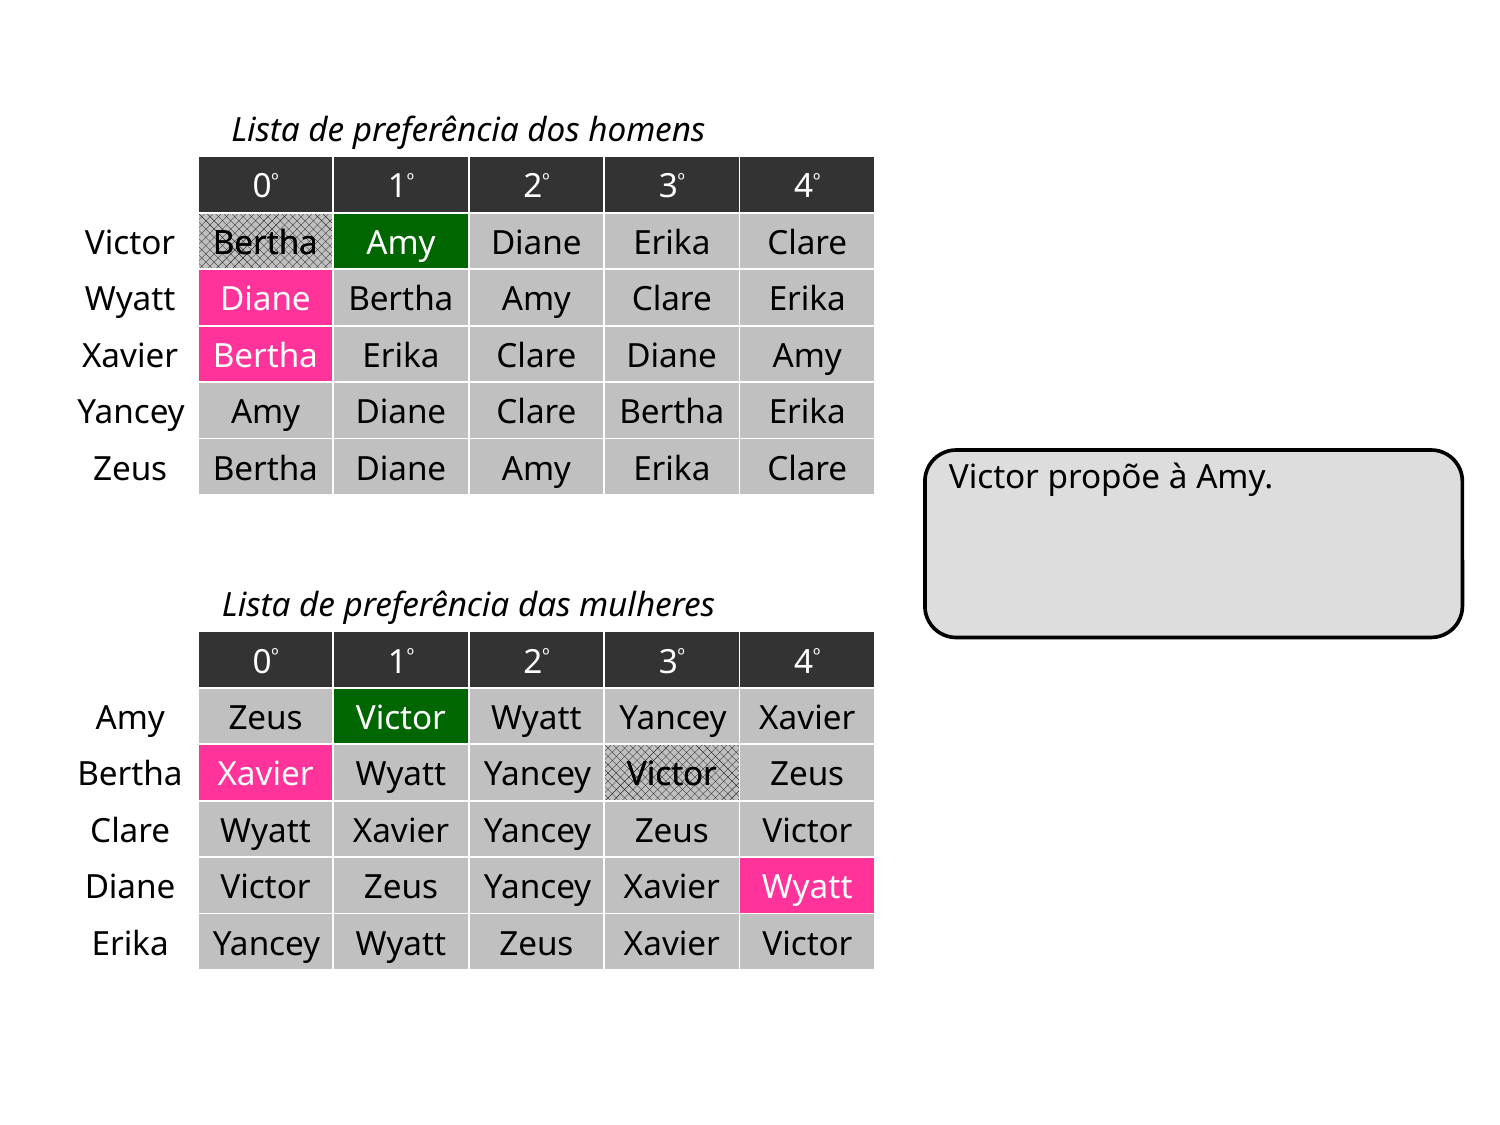

Bertha
Amy
Victor
Diane
Bertha
Victor propõe à Amy.
Xavier
Victor
Wyatt